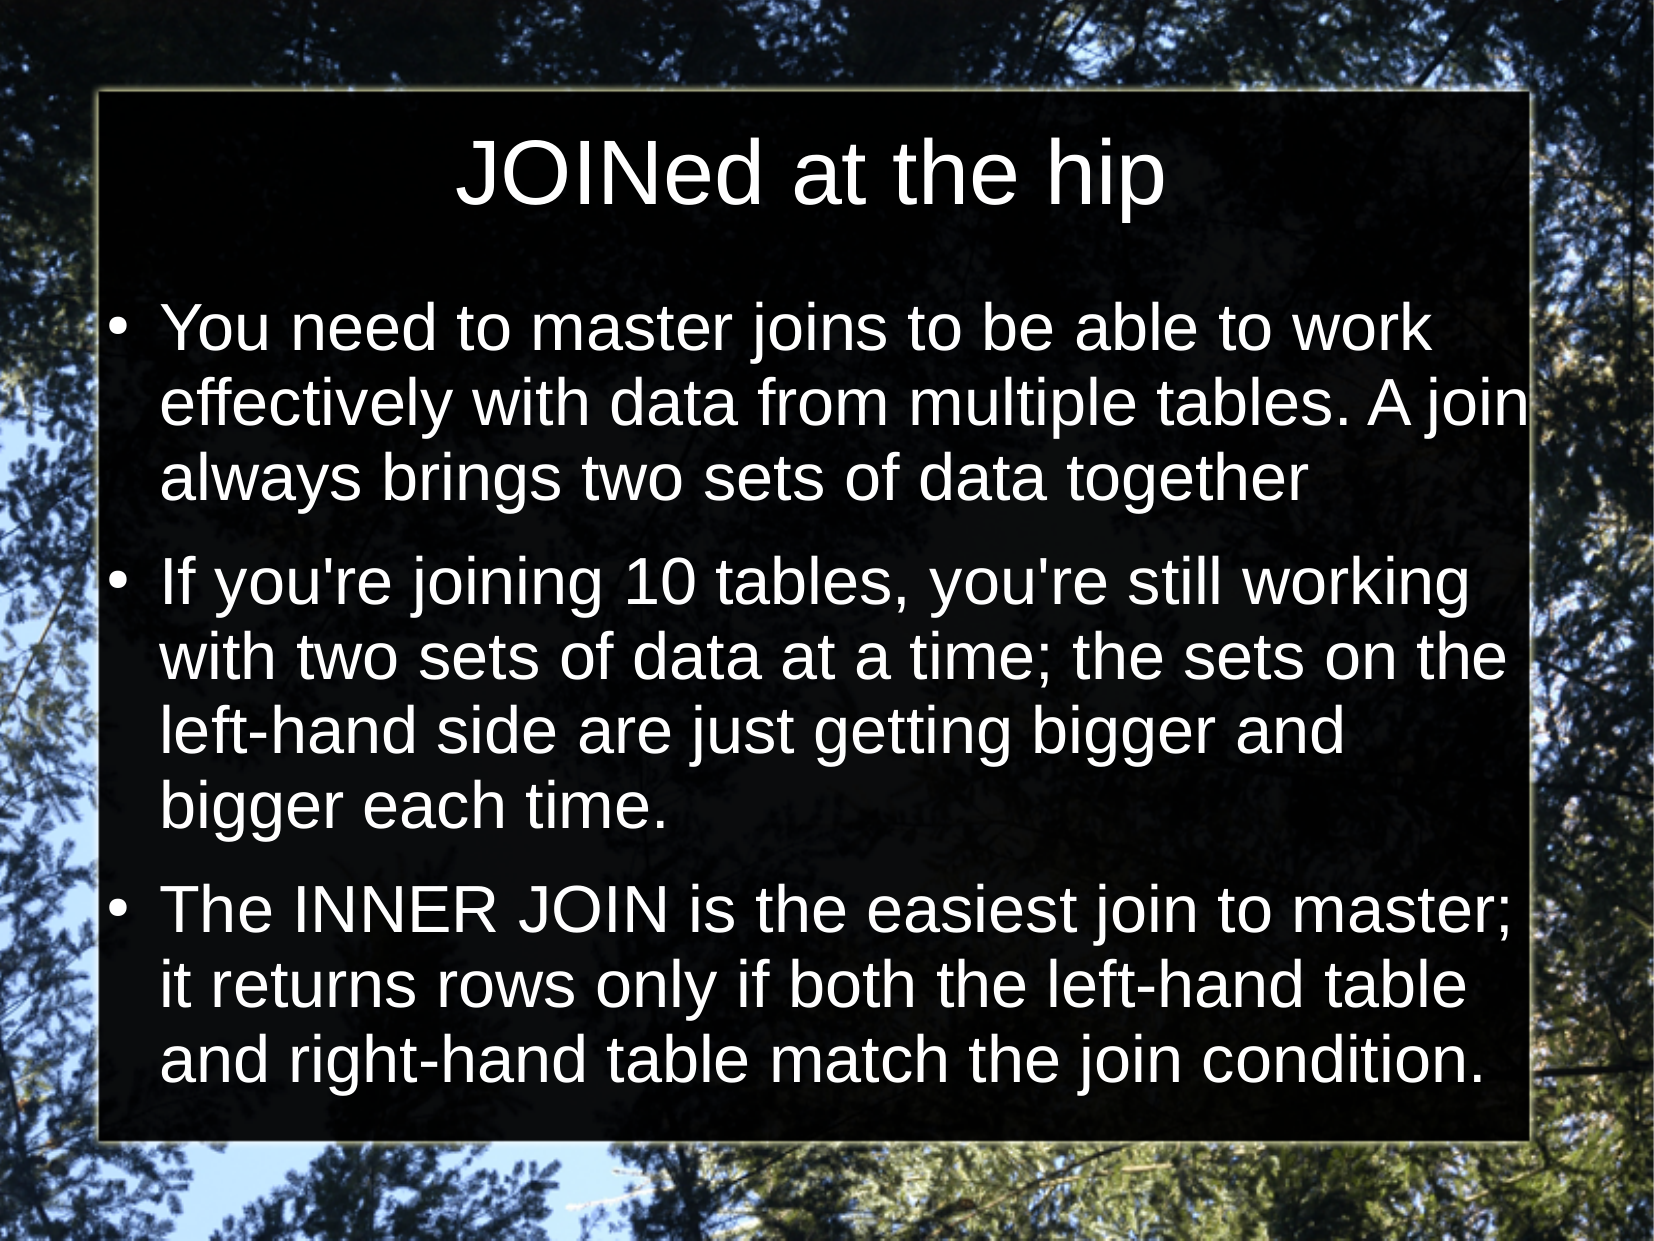

# JOINed at the hip
You need to master joins to be able to work effectively with data from multiple tables. A join always brings two sets of data together
If you're joining 10 tables, you're still working with two sets of data at a time; the sets on the left-hand side are just getting bigger and bigger each time.
The INNER JOIN is the easiest join to master; it returns rows only if both the left-hand table and right-hand table match the join condition.